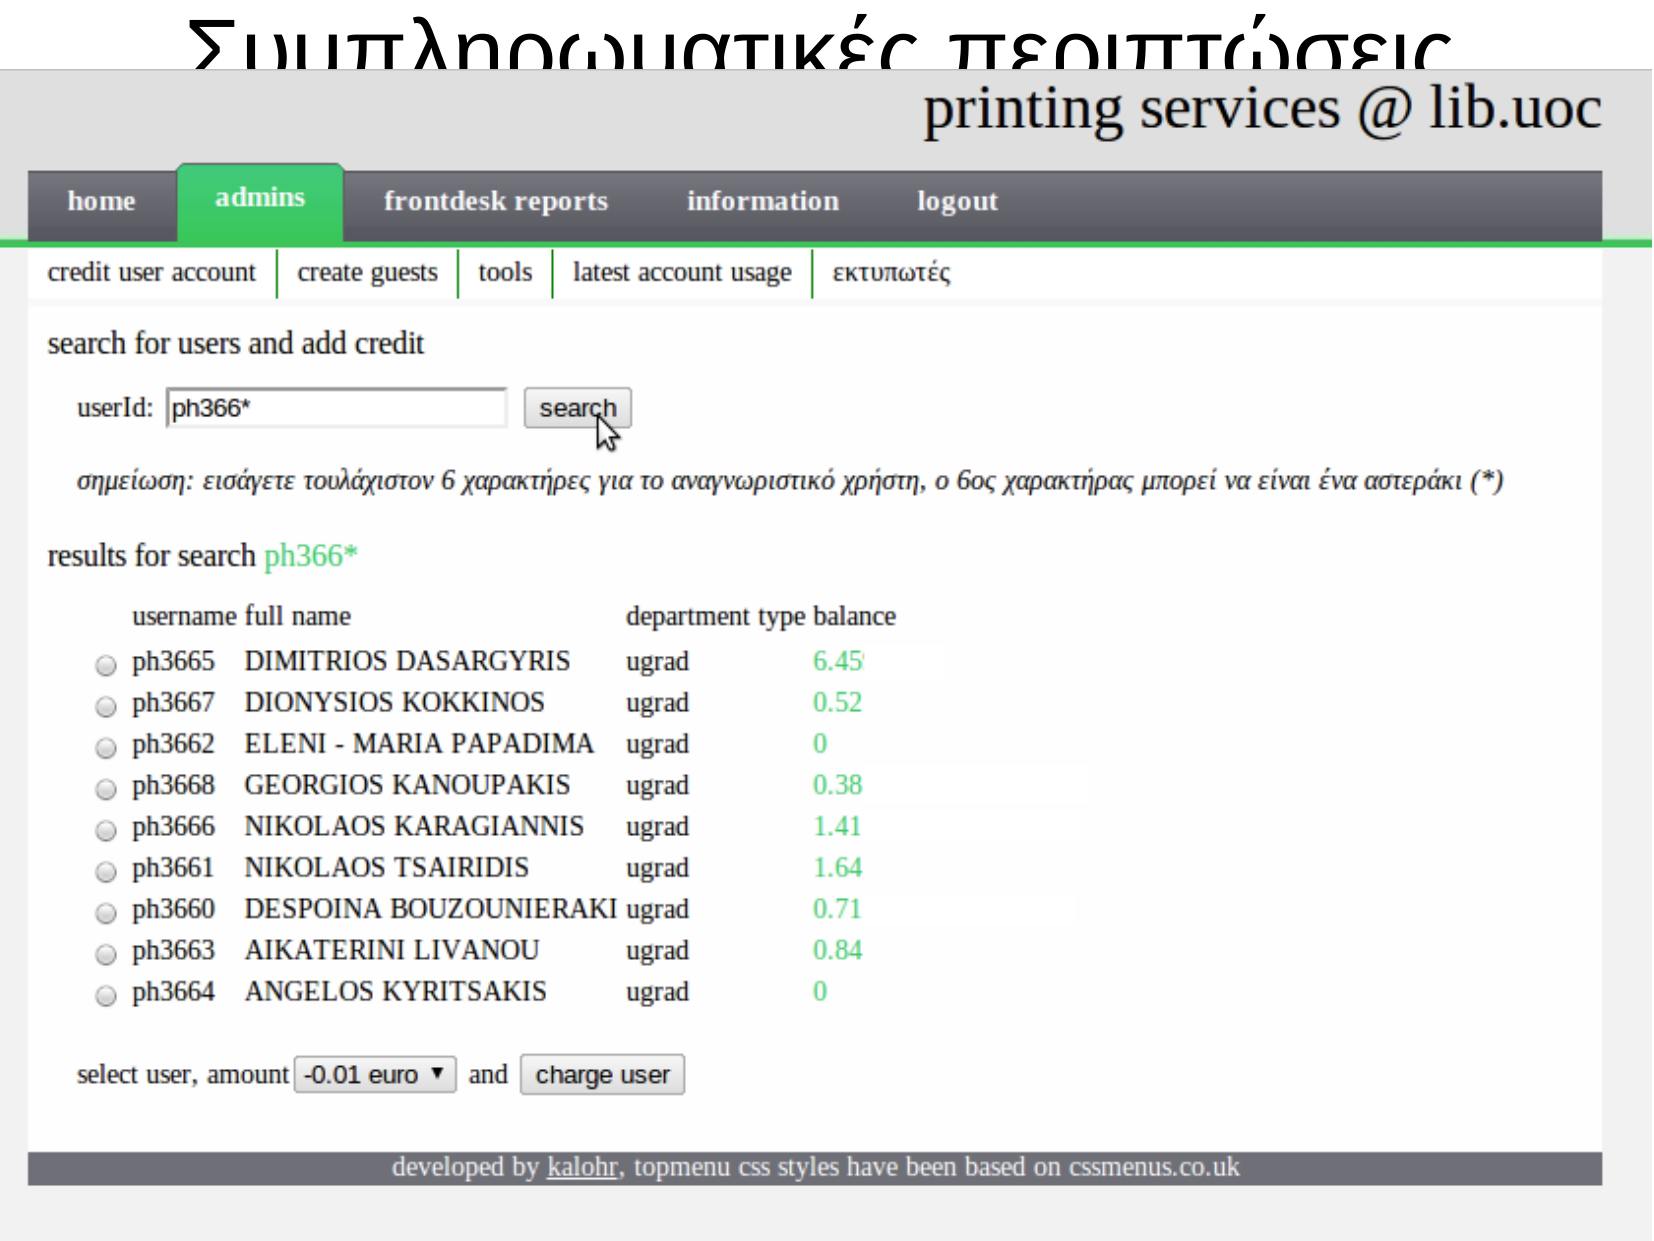

Συμπληρωματικές περιπτώσεις χρήσης: διαχείριση υπηρεσίας
# Διαχείριση χρέωσης εκτυπώσεων
Διαχείριση εκτυπωτών: διαμοιρασμός και εγκατάσταση μέσω του CUPS
Διαχείριση δικτύου μέσω κατάλληλου συστήματος παρακολούθησης
Διαχείριση kiosk: δικαιώματα στον σταθμό χρέωσης
Διαχείριση χρηστών για χρέωση: κατάλογος/βάση συστήματος
14